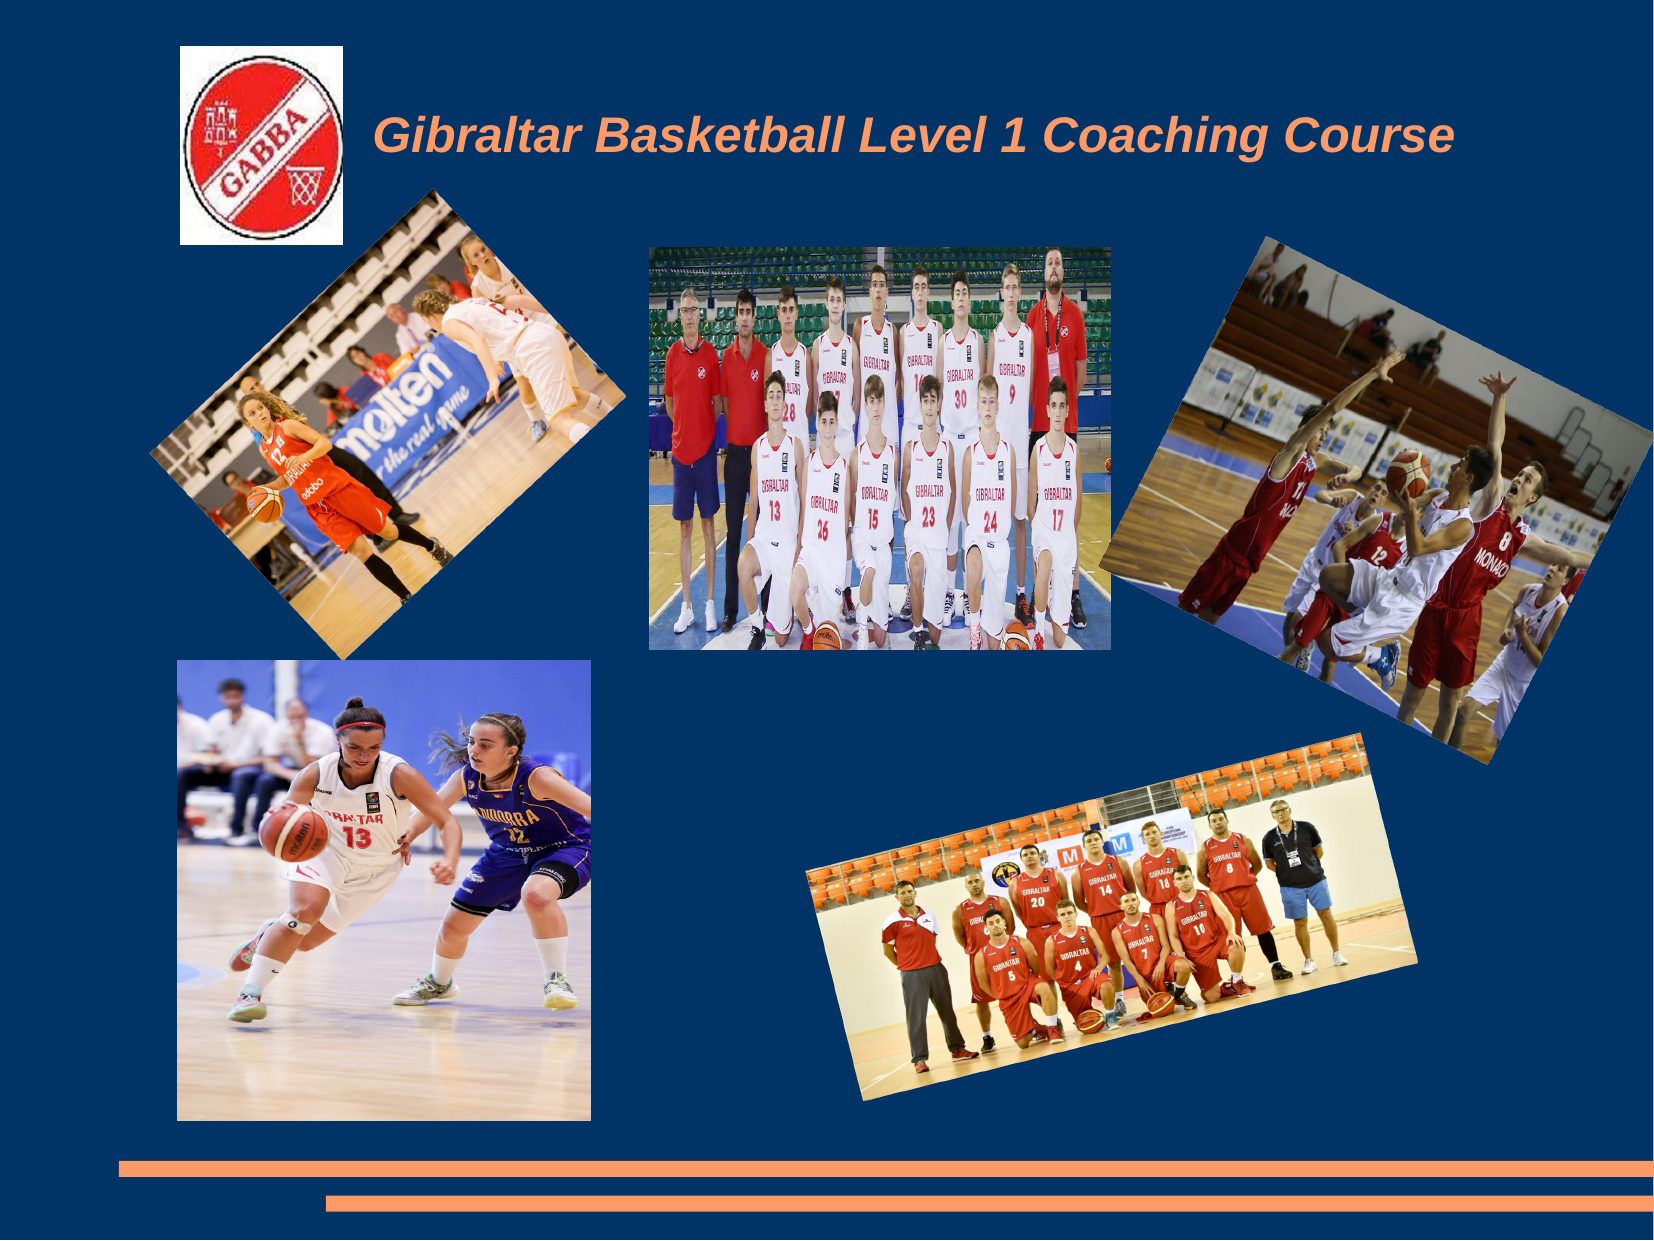

# Gibraltar Basketball Level 1 Coaching Course